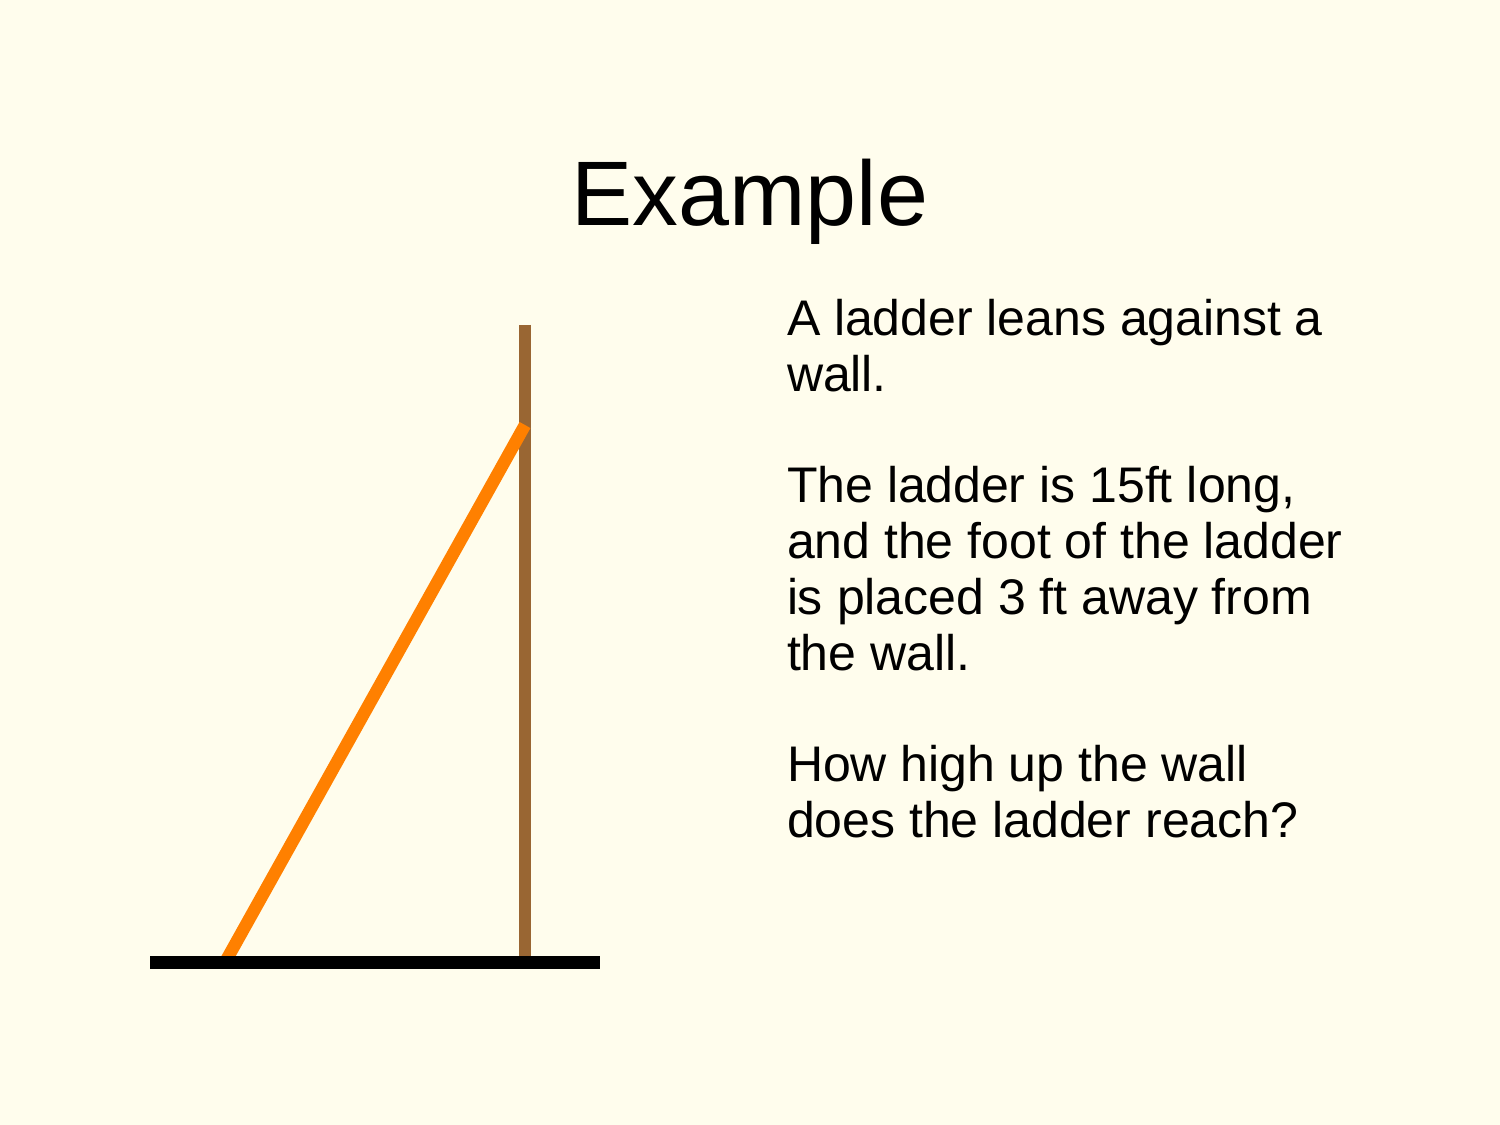

# Example
A ladder leans against a wall.
The ladder is 15ft long, and the foot of the ladder is placed 3 ft away from the wall.
How high up the wall does the ladder reach?